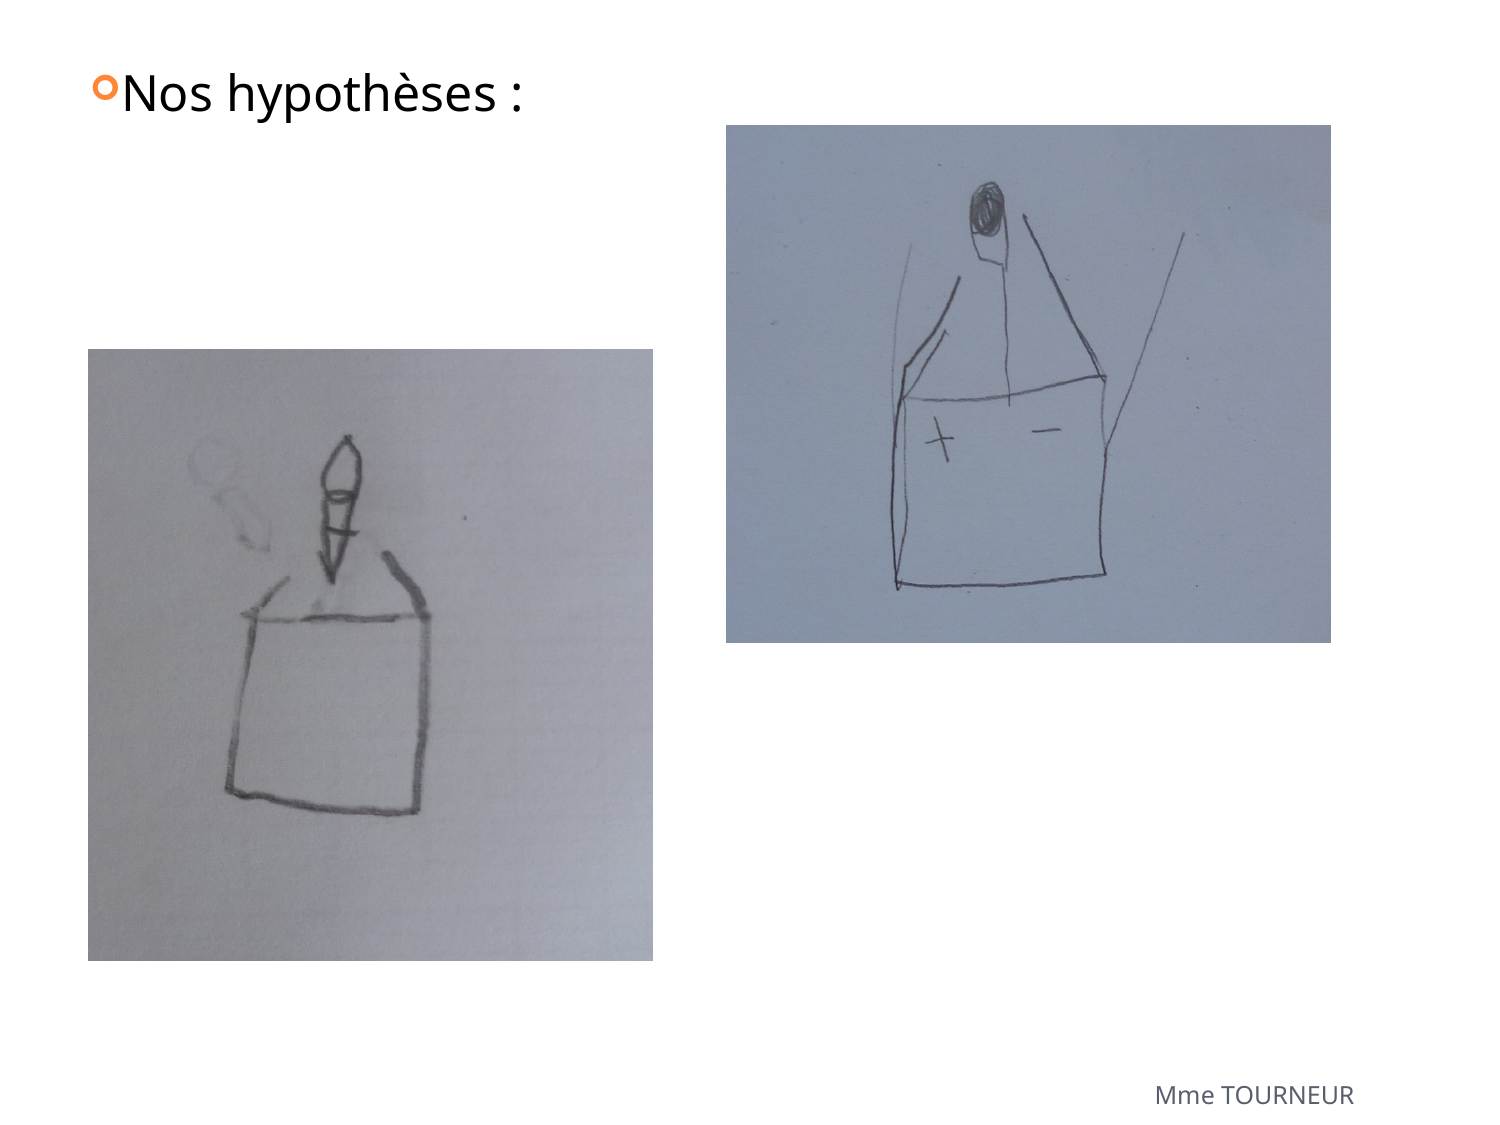

# Nos hypothèses :
5
Mme TOURNEUR